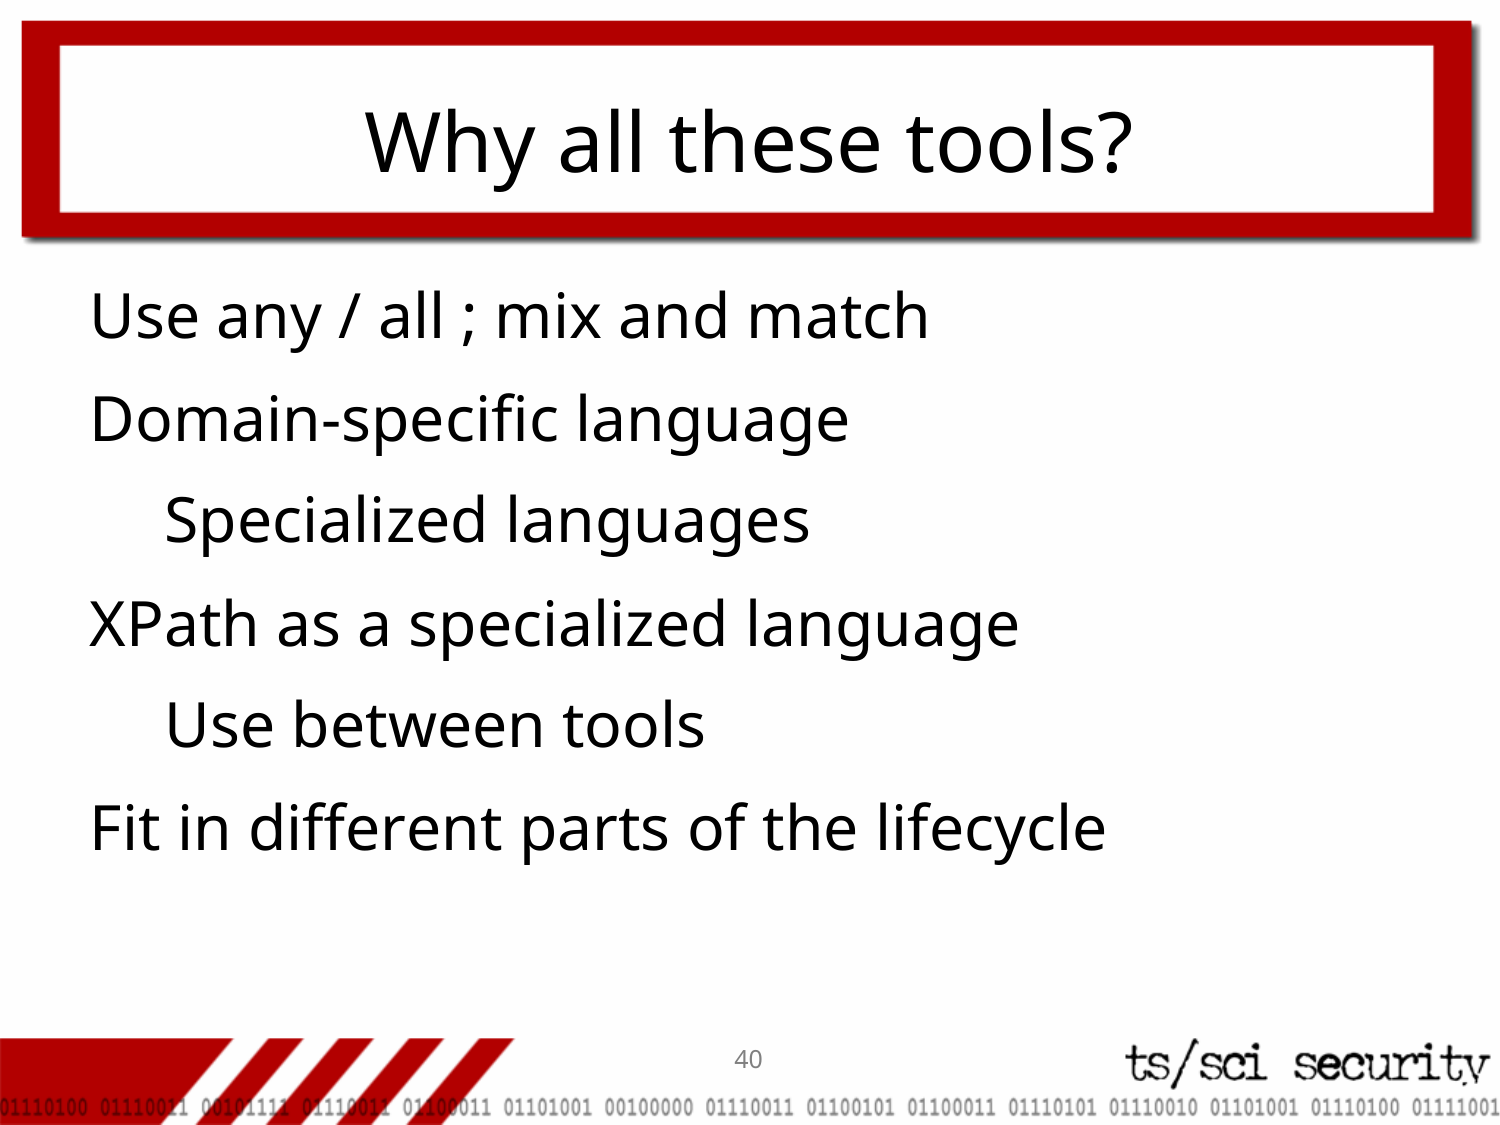

# Why all these tools?
Use any / all ; mix and match
Domain-specific language
Specialized languages
XPath as a specialized language
Use between tools
Fit in different parts of the lifecycle
40